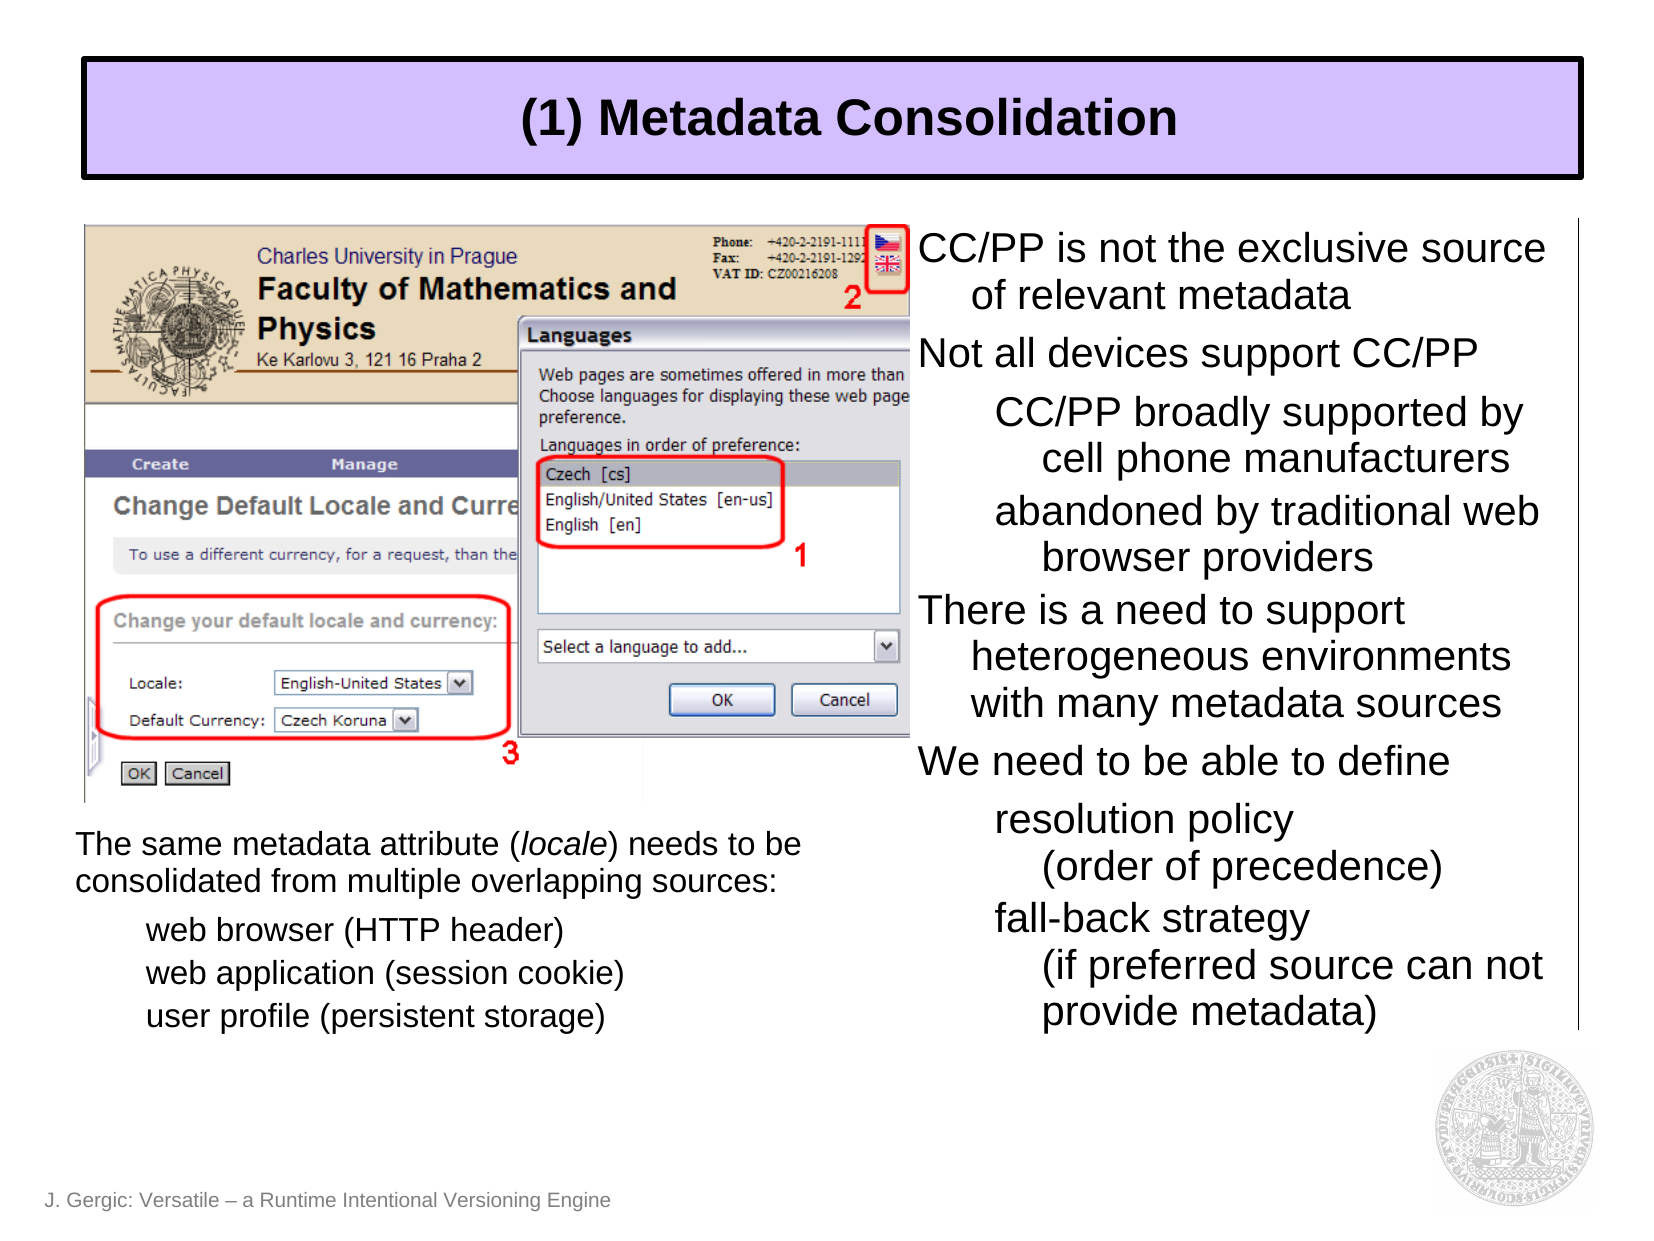

# (1) Metadata Consolidation
CC/PP is not the exclusive source of relevant metadata
Not all devices support CC/PP
CC/PP broadly supported by cell phone manufacturers
abandoned by traditional web browser providers
There is a need to support heterogeneous environments with many metadata sources
We need to be able to define
resolution policy
(order of precedence)
fall-back strategy
(if preferred source can not provide metadata)
The same metadata attribute (locale) needs to be consolidated from multiple overlapping sources:
web browser (HTTP header)
web application (session cookie)
user profile (persistent storage)